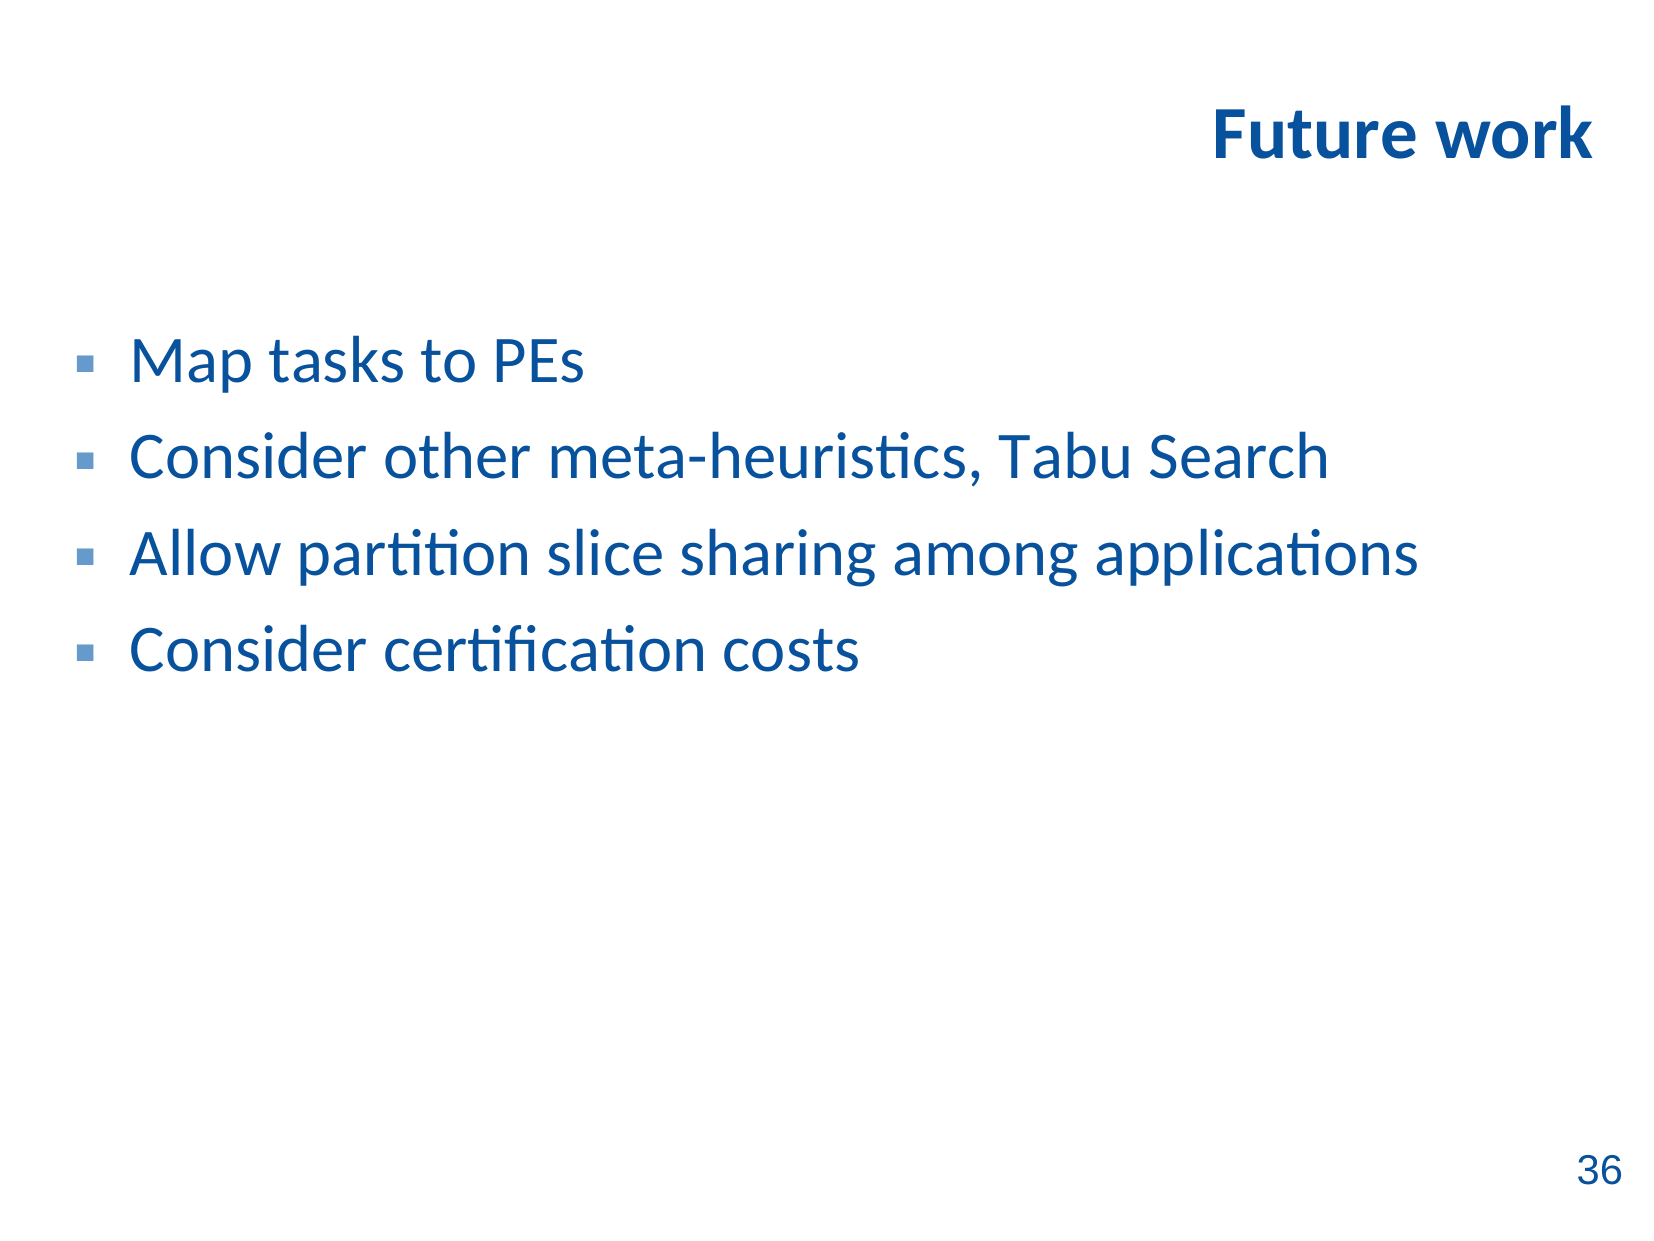

# Future work
Map tasks to PEs
Consider other meta-heuristics, Tabu Search
Allow partition slice sharing among applications
Consider certification costs